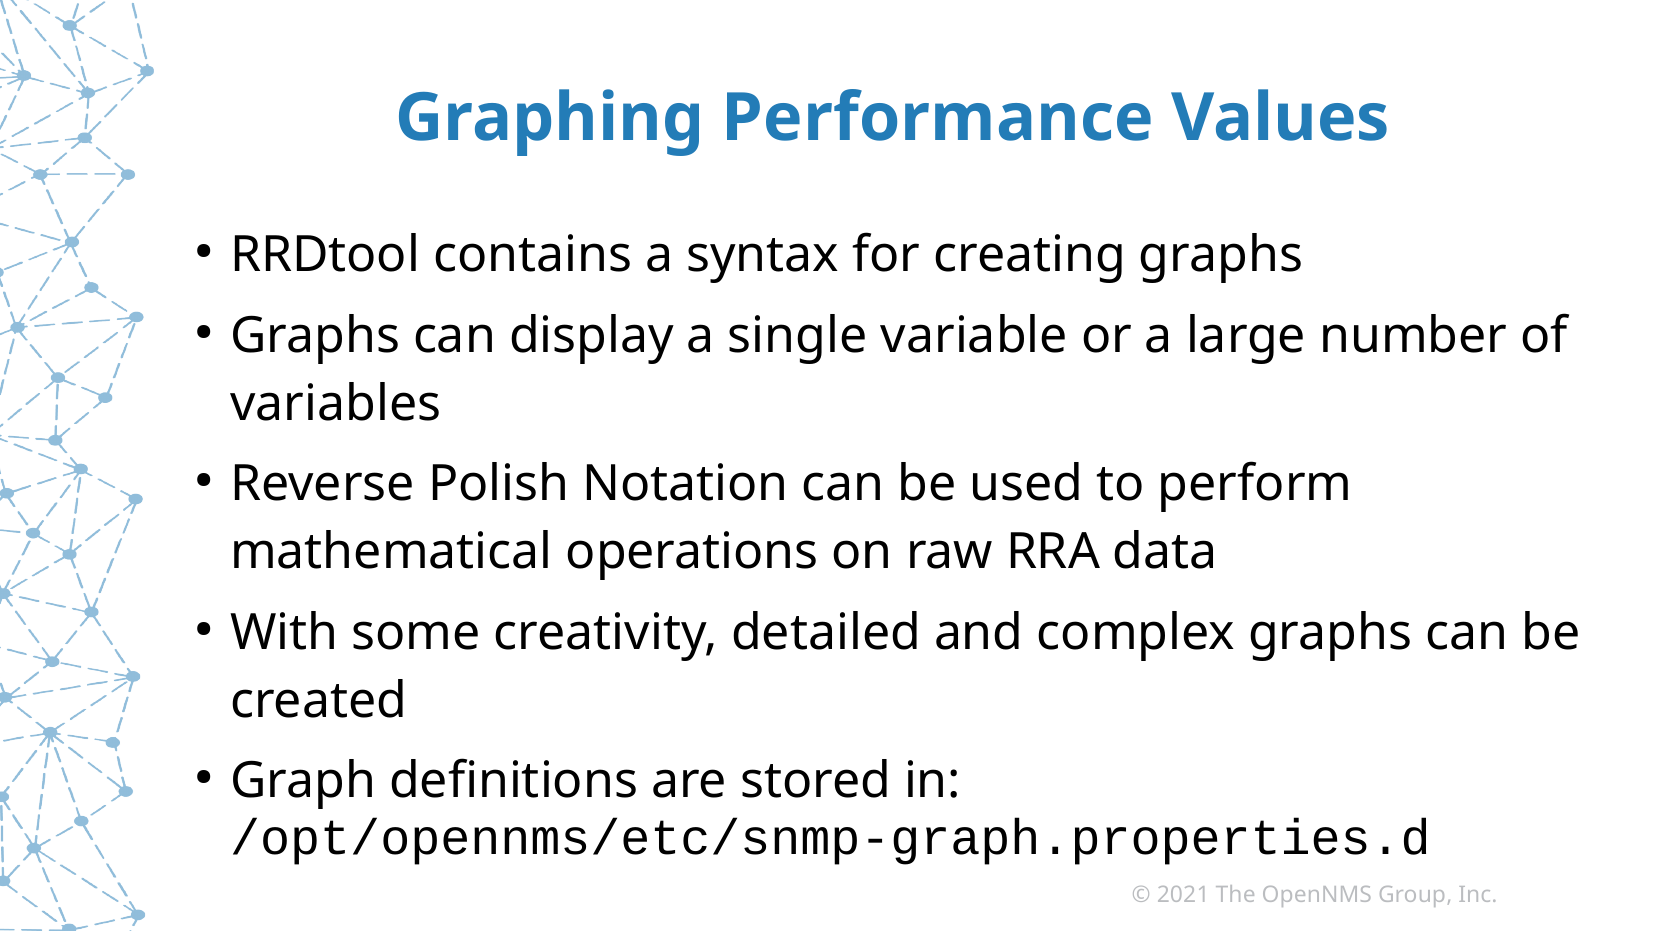

# Graphing Performance Values
RRDtool contains a syntax for creating graphs
Graphs can display a single variable or a large number of variables
Reverse Polish Notation can be used to perform mathematical operations on raw RRA data
With some creativity, detailed and complex graphs can be created
Graph definitions are stored in:
/opt/opennms/etc/snmp-graph.properties.d